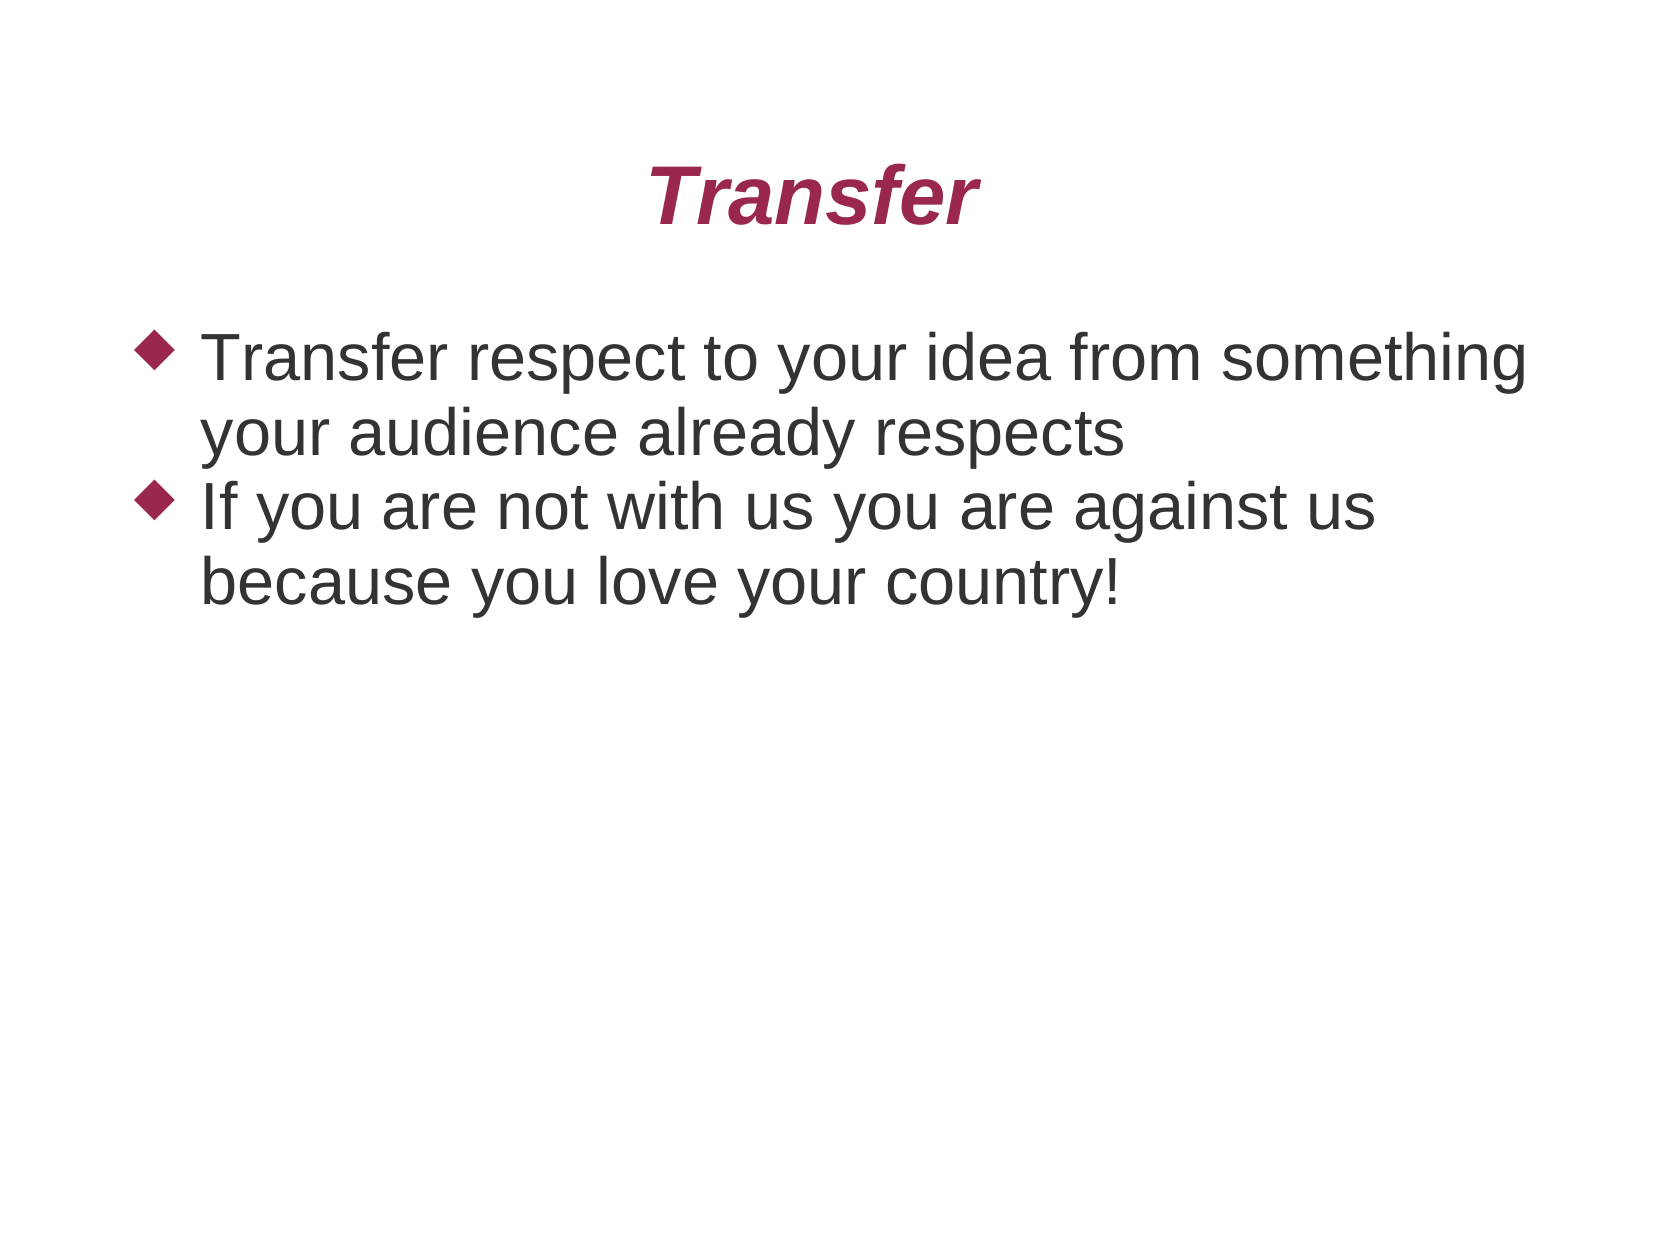

# Transfer
Transfer respect to your idea from something your audience already respects
If you are not with us you are against us because you love your country!